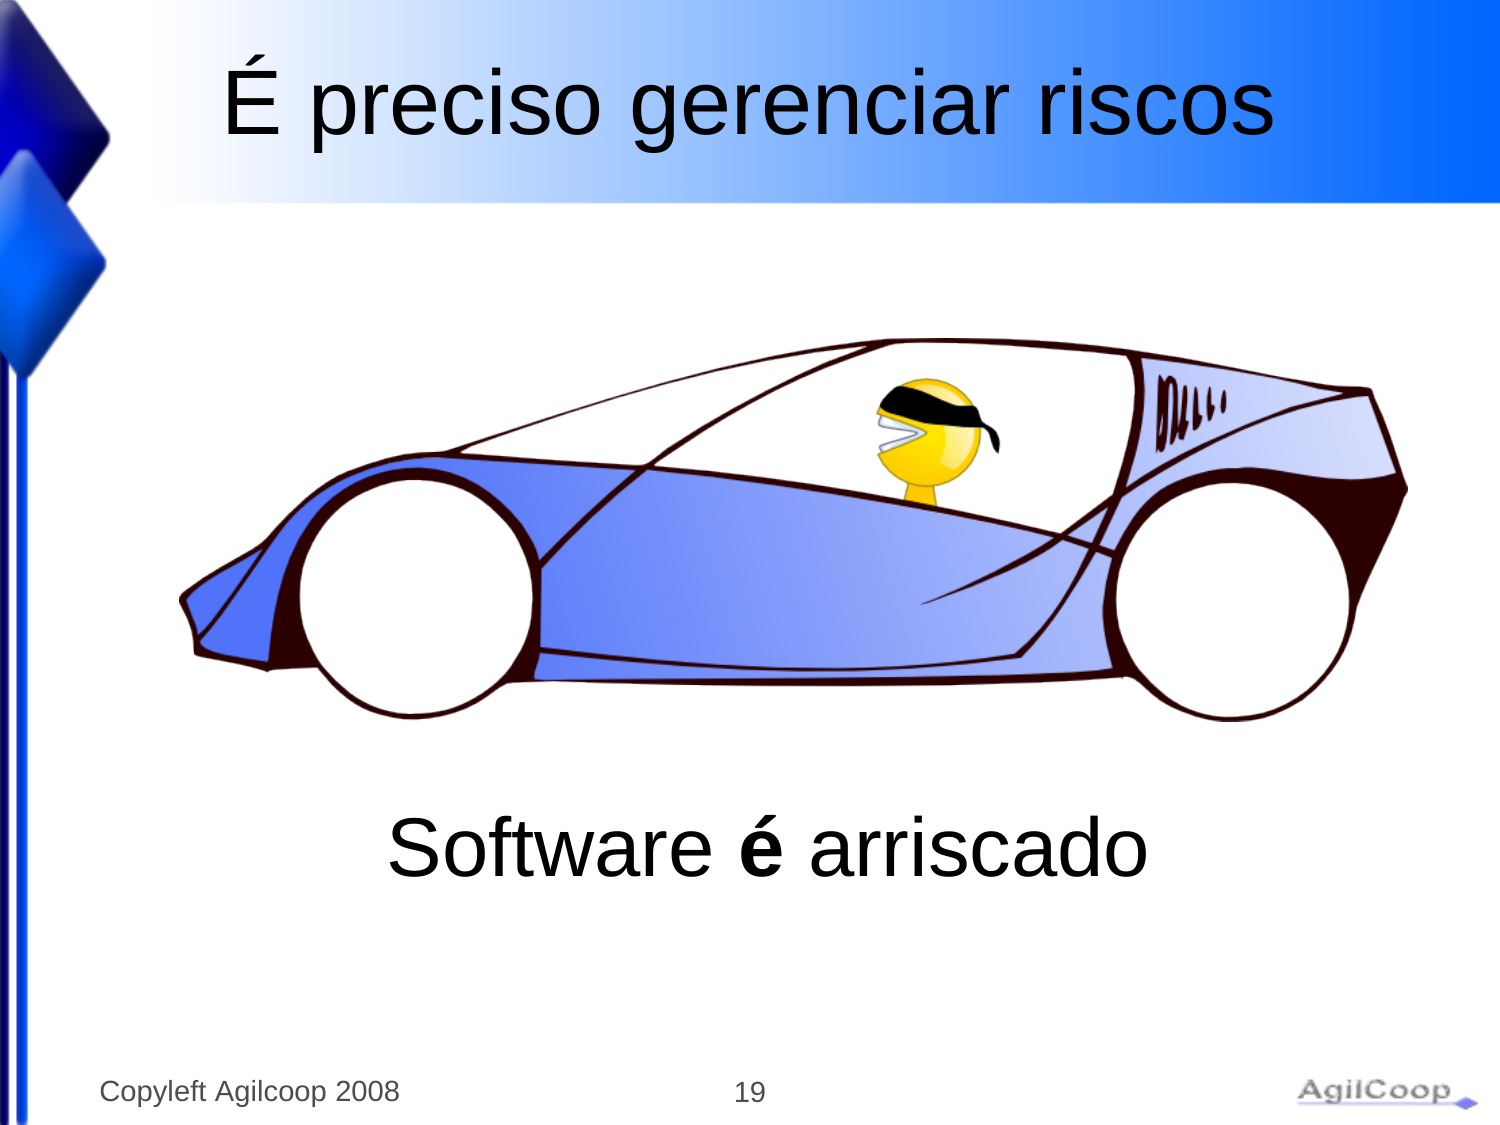

# É preciso gerenciar riscos
Software é arriscado
19